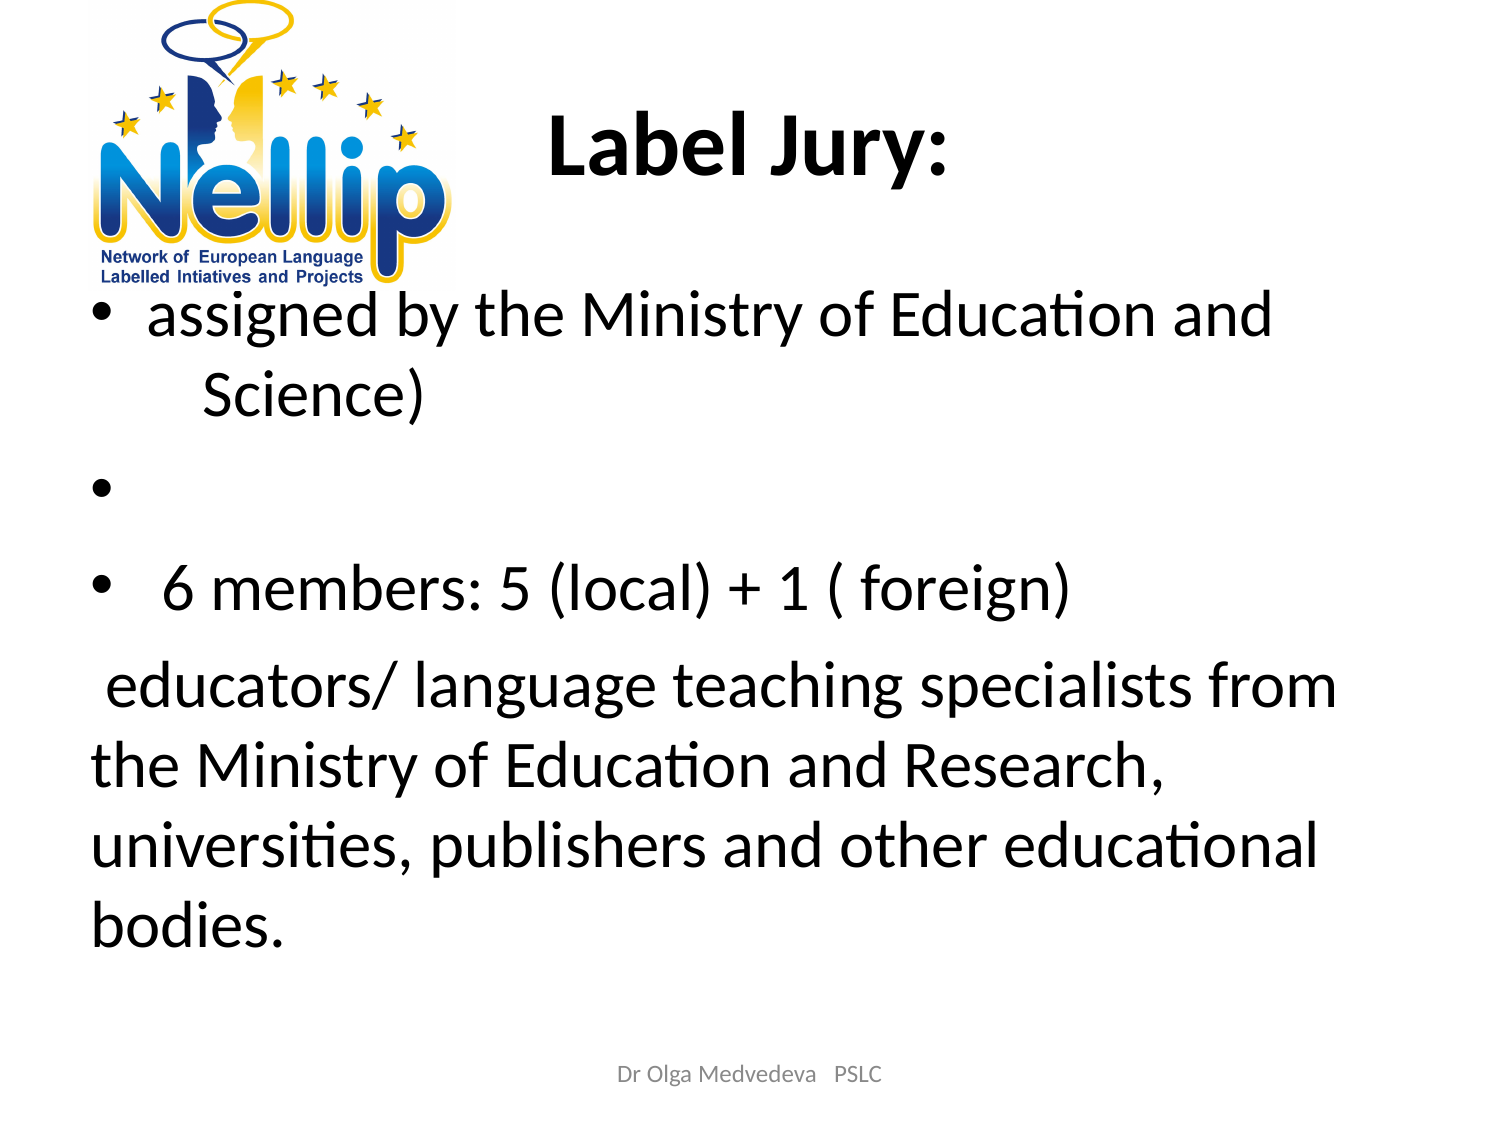

# Label Jury:
assigned by the Ministry of Education and Science)
 6 members: 5 (local) + 1 ( foreign)
 educators/ language teaching specialists from the Ministry of Education and Research, universities, publishers and other educational bodies.
Dr Olga Medvedeva PSLC